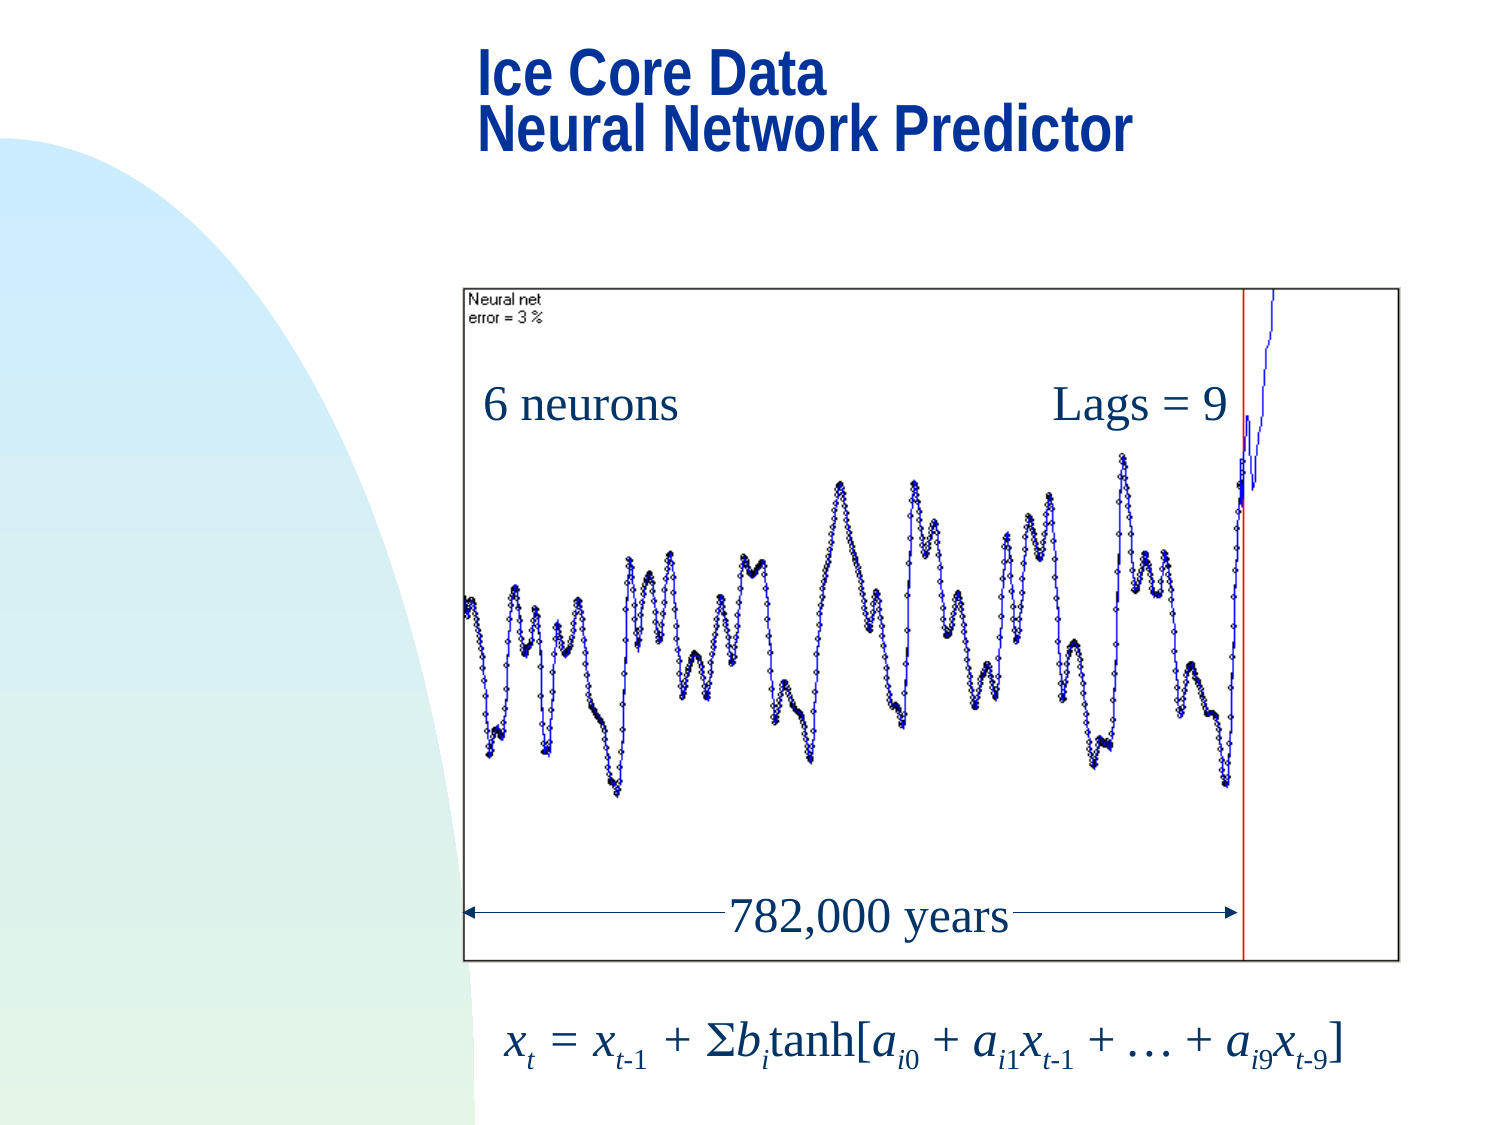

# Ice Core Data Neural Network Predictor
6 neurons
Lags = 9
782,000 years
xt = xt-1 + bitanh[ai0 + ai1xt-1 + … + ai9xt-9]